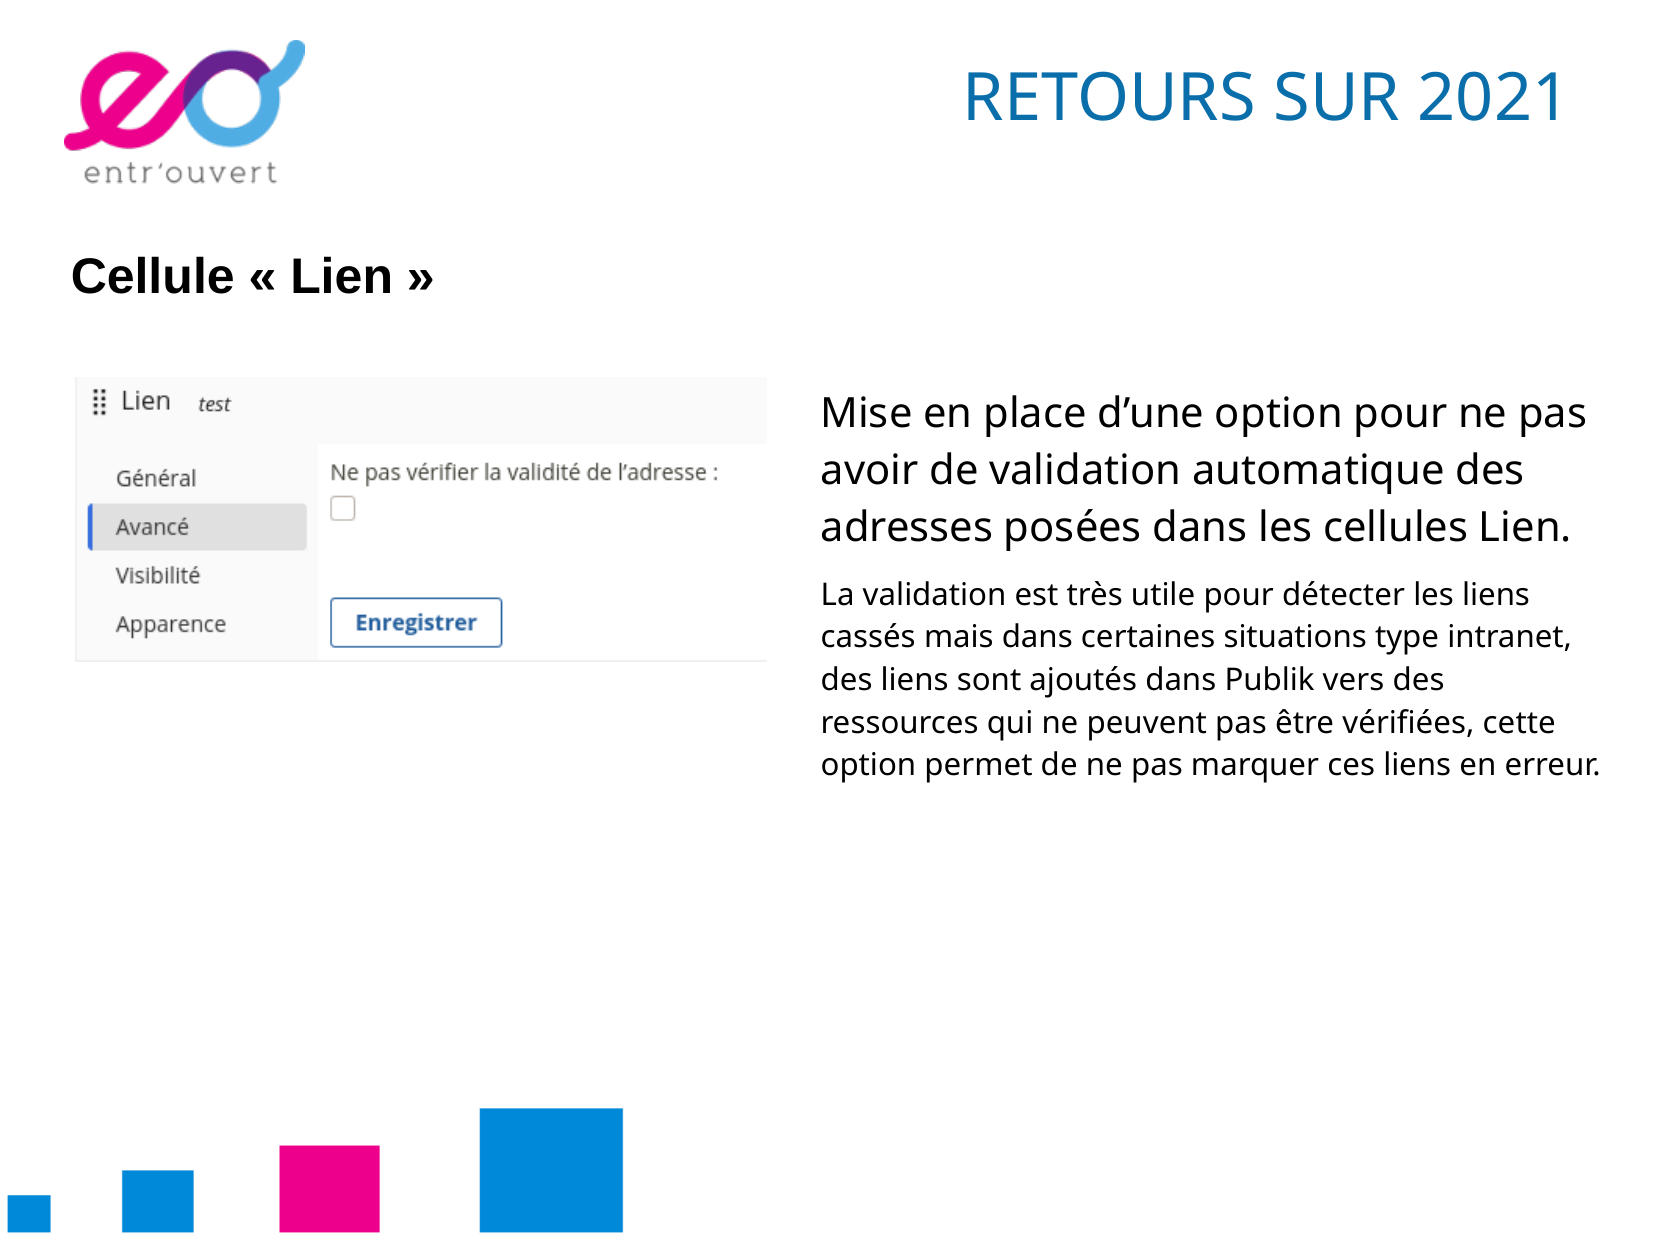

# retours sur 2021
Cellule « Lien »
Mise en place d’une option pour ne pas avoir de validation automatique des adresses posées dans les cellules Lien.
La validation est très utile pour détecter les liens cassés mais dans certaines situations type intranet, des liens sont ajoutés dans Publik vers des ressources qui ne peuvent pas être vérifiées, cette option permet de ne pas marquer ces liens en erreur.